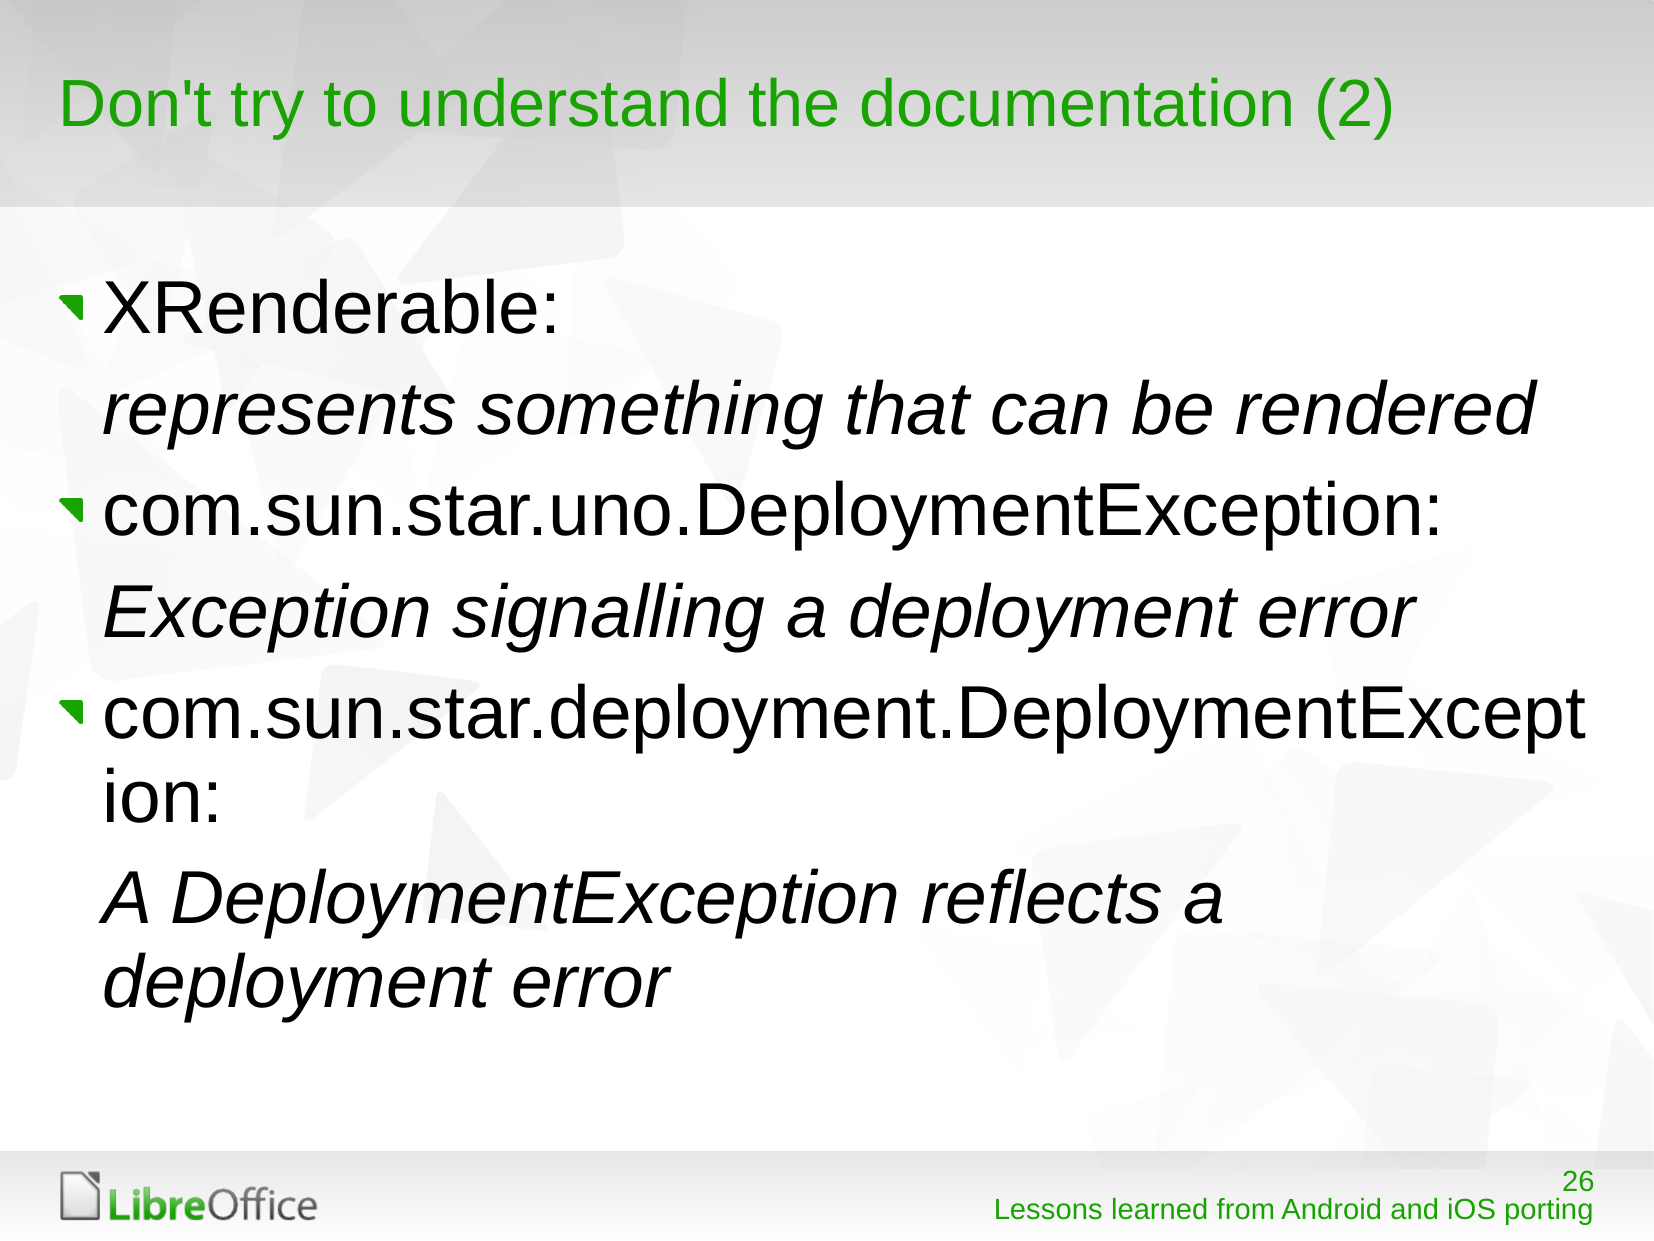

# Don't try to understand the documentation (2)
XRenderable:
represents something that can be rendered
com.sun.star.uno.DeploymentException:
Exception signalling a deployment error
com.sun.star.deployment.DeploymentException:
A DeploymentException reflects a deployment error
26
Lessons learned from Android and iOS porting